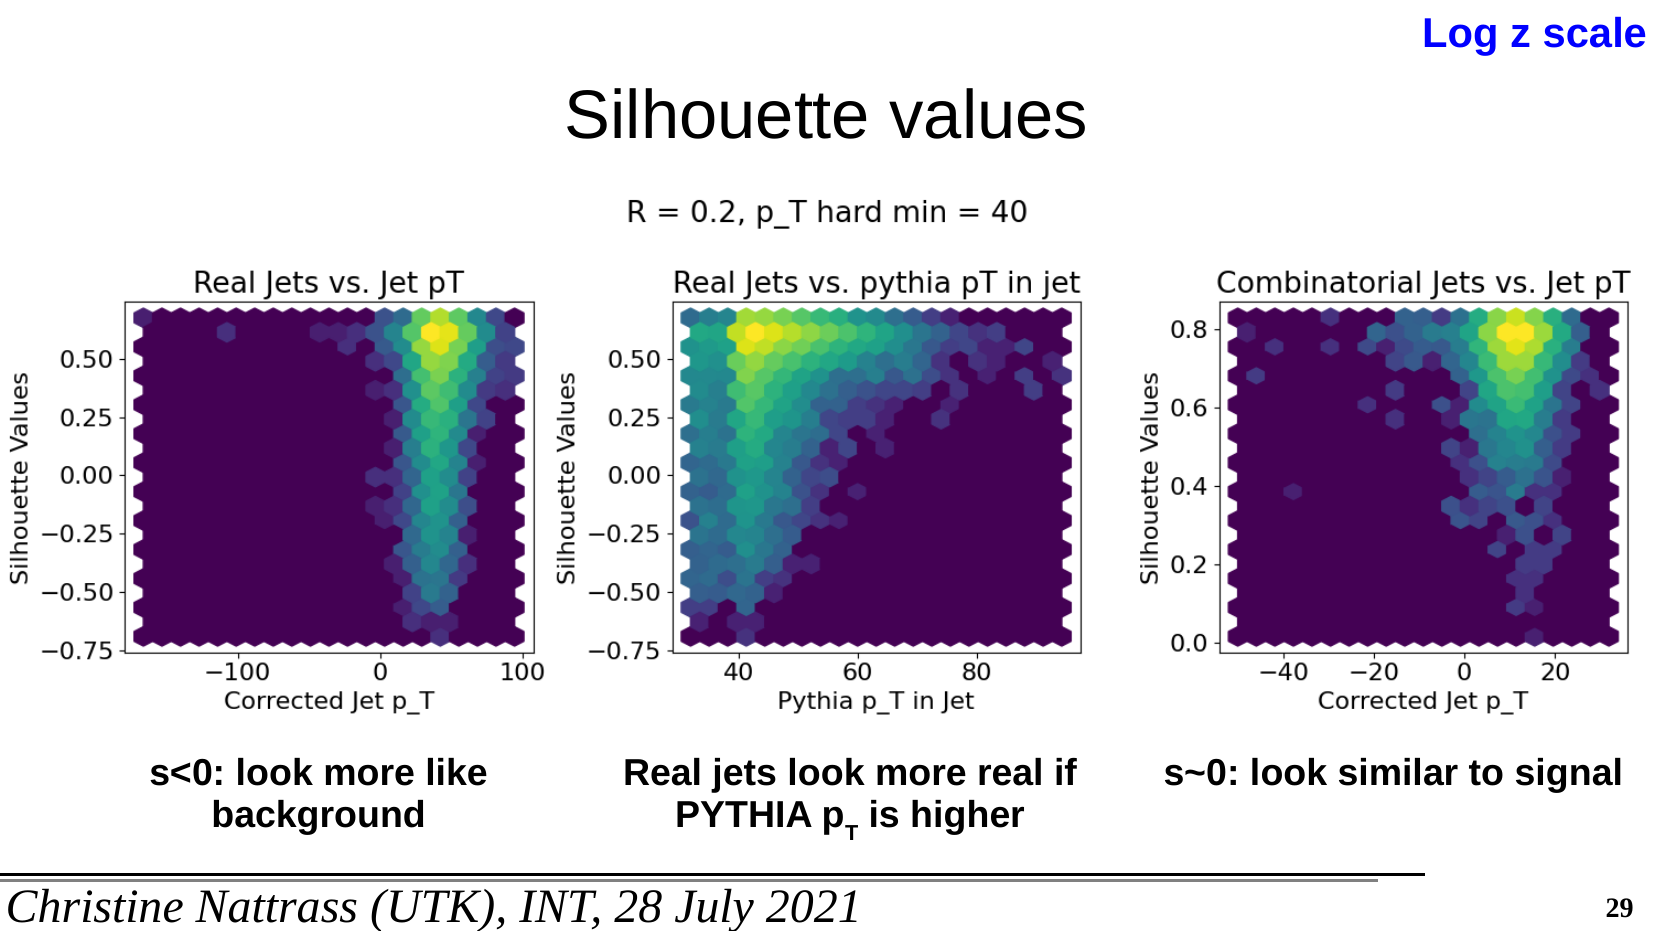

Log z scale
# Silhouette values
s<0: look more like background
Real jets look more real if PYTHIA pT is higher
s~0: look similar to signal